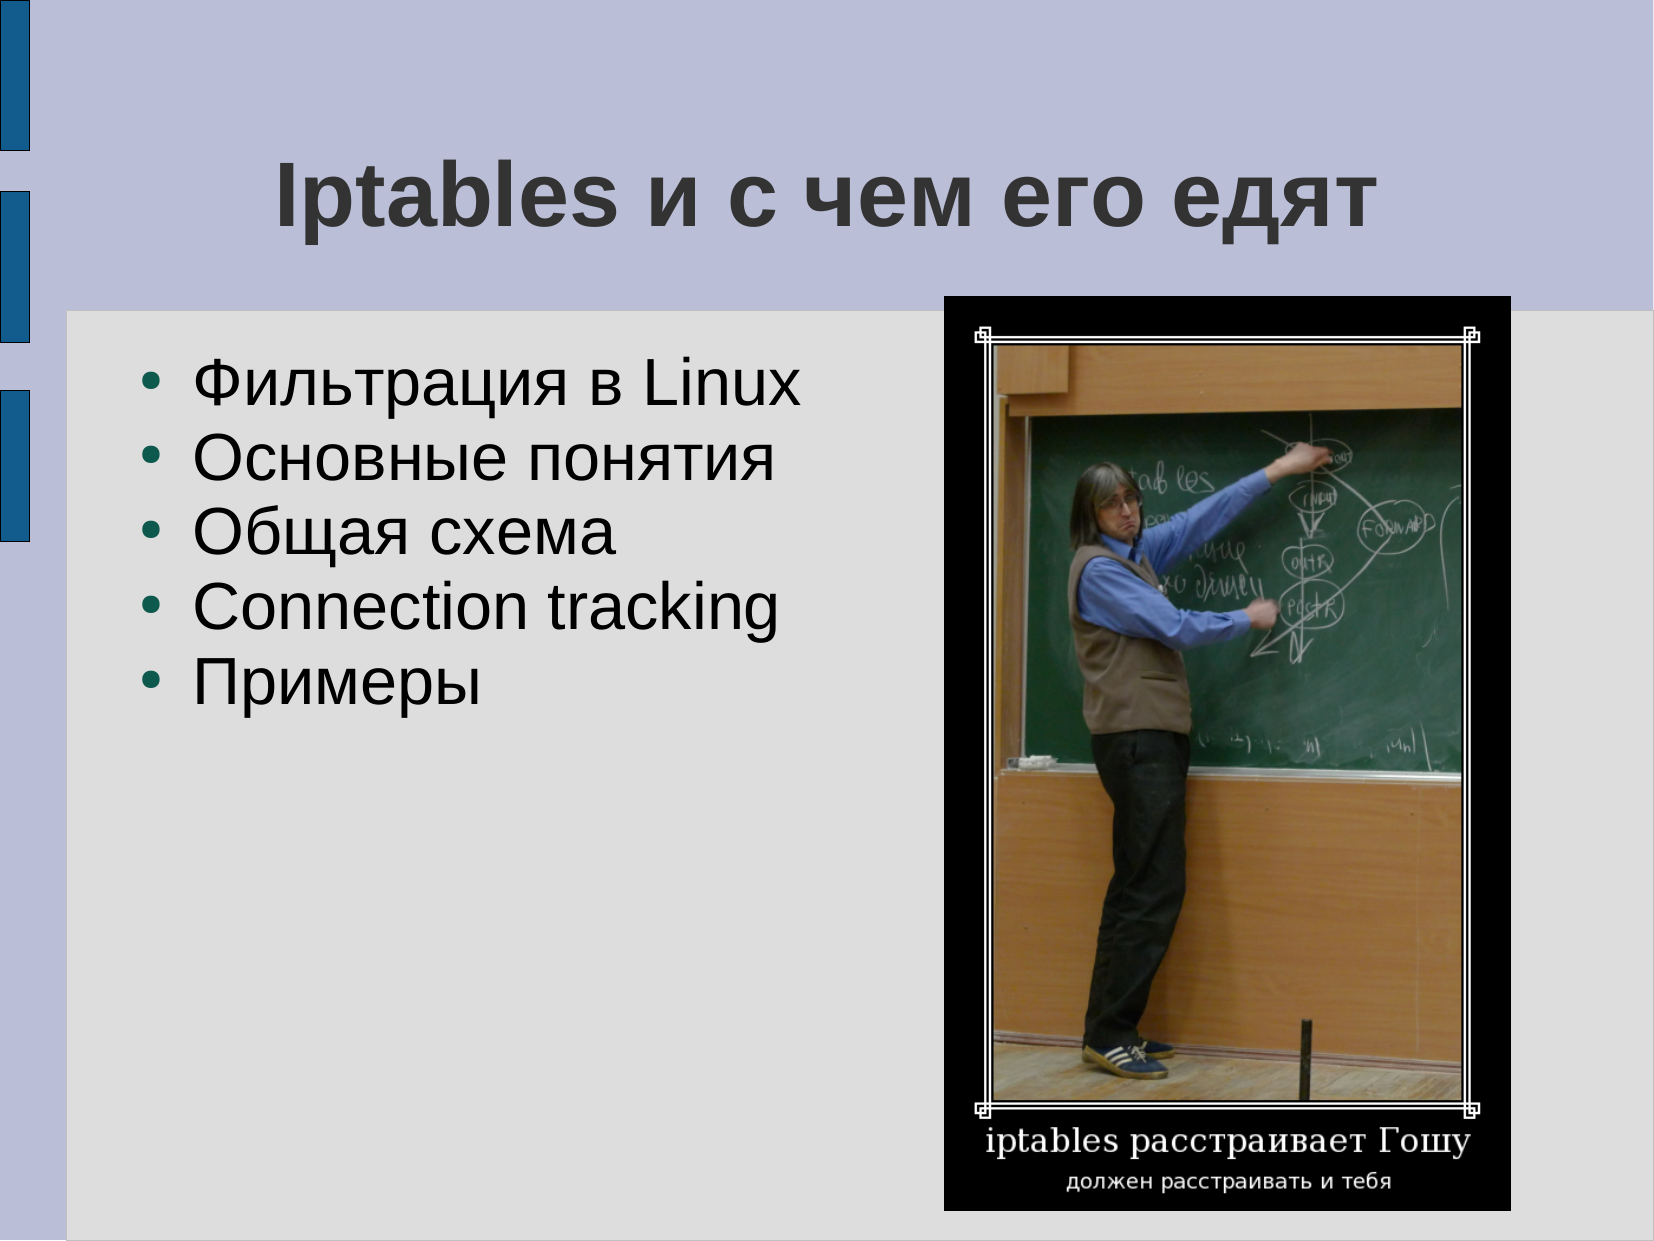

# Iptables и с чем его едят
Фильтрация в Linux
Основные понятия
Общая схема
Connection tracking
Примеры